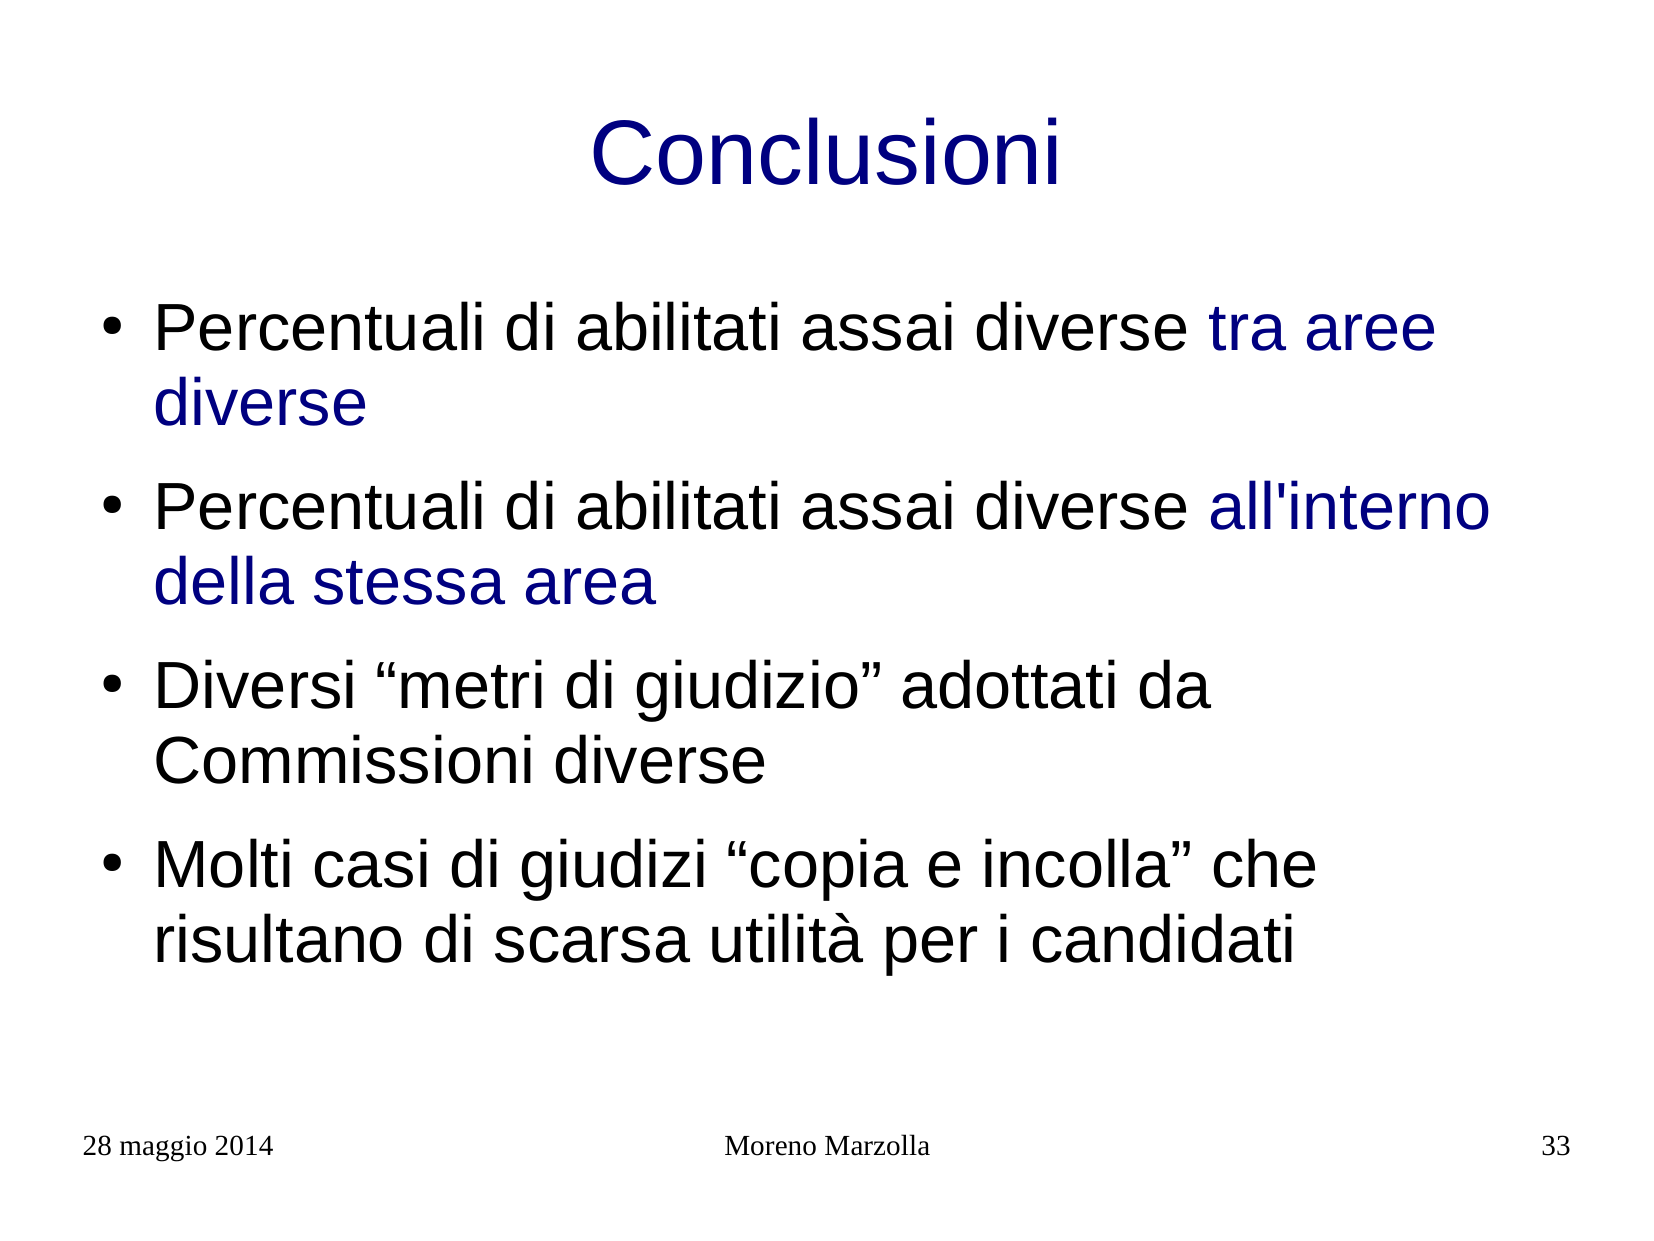

# Conclusioni
Percentuali di abilitati assai diverse tra aree diverse
Percentuali di abilitati assai diverse all'interno della stessa area
Diversi “metri di giudizio” adottati da Commissioni diverse
Molti casi di giudizi “copia e incolla” che risultano di scarsa utilità per i candidati
28 maggio 2014
Moreno Marzolla
33